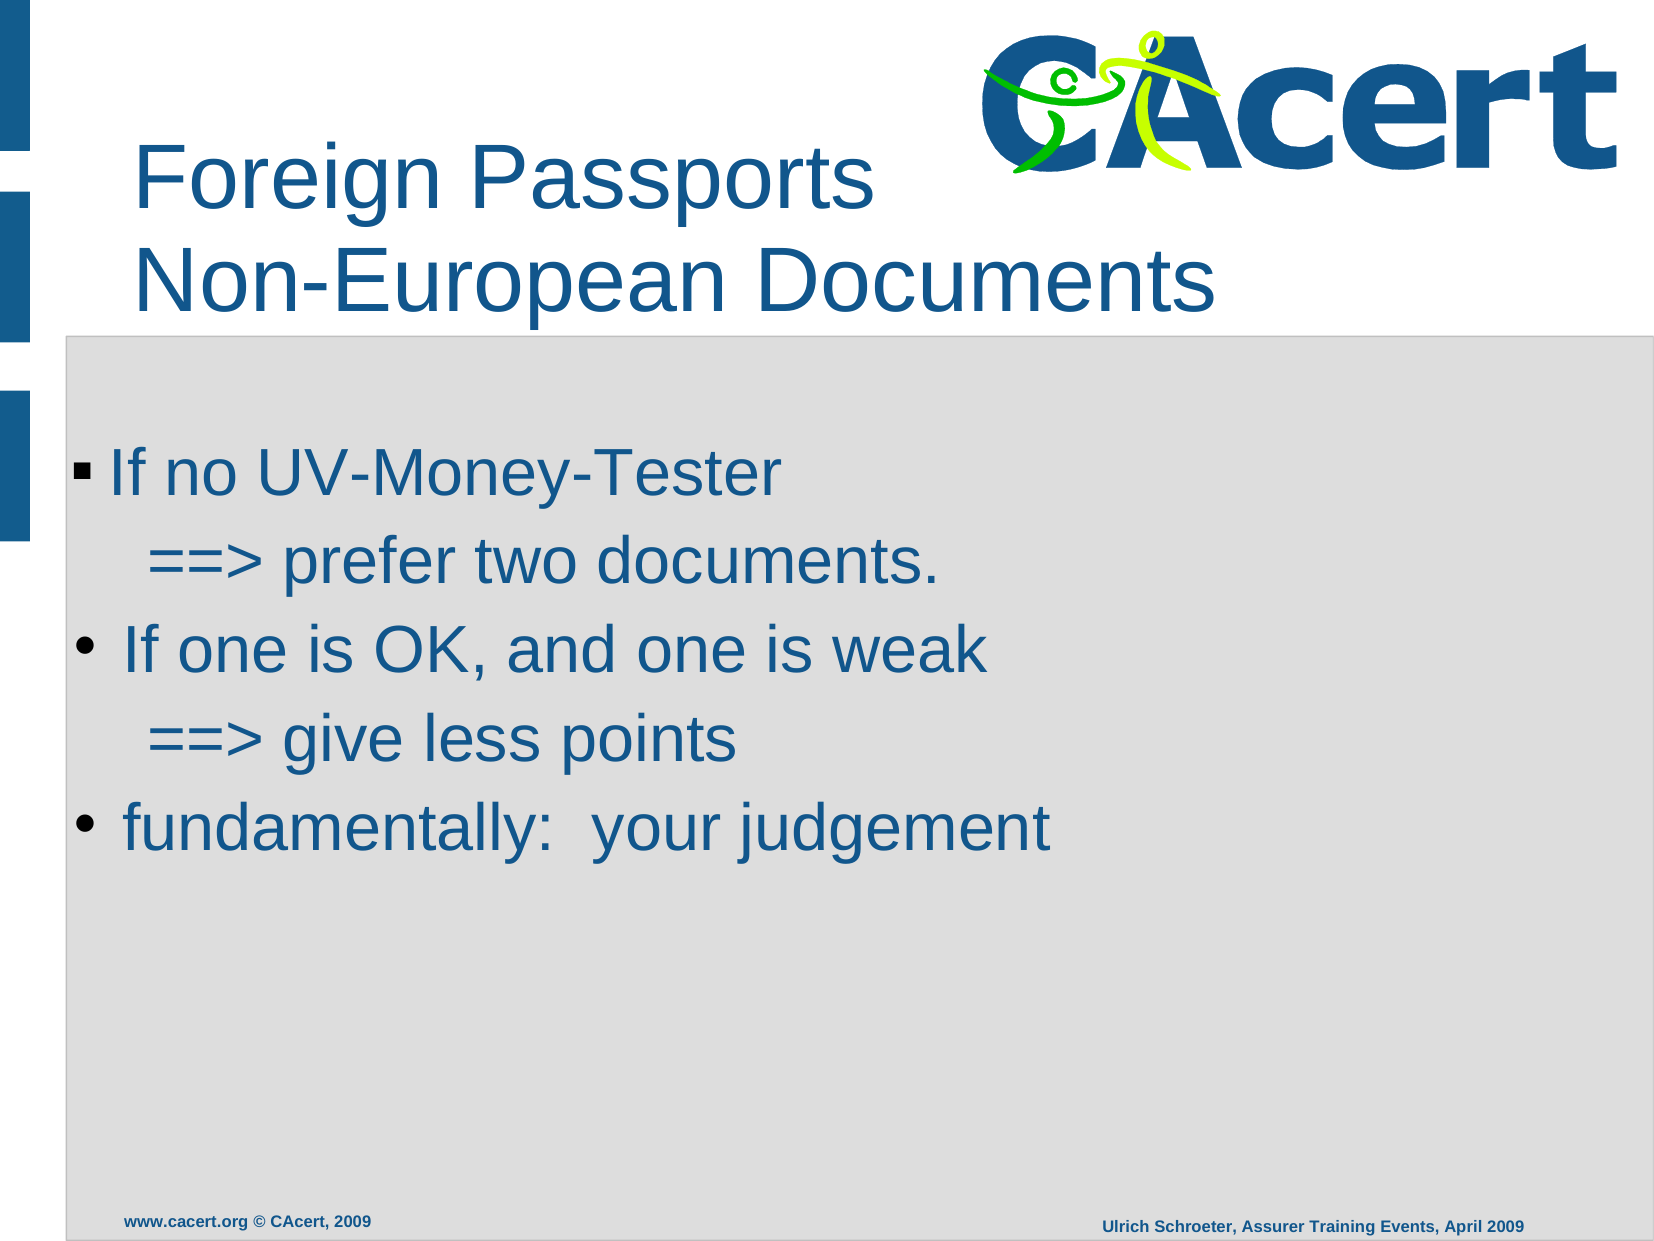

Foreign Passports
Non-European Documents
 If no UV-Money-Tester
 ==> prefer two documents.
 If one is OK, and one is weak
 ==> give less points
 fundamentally: your judgement